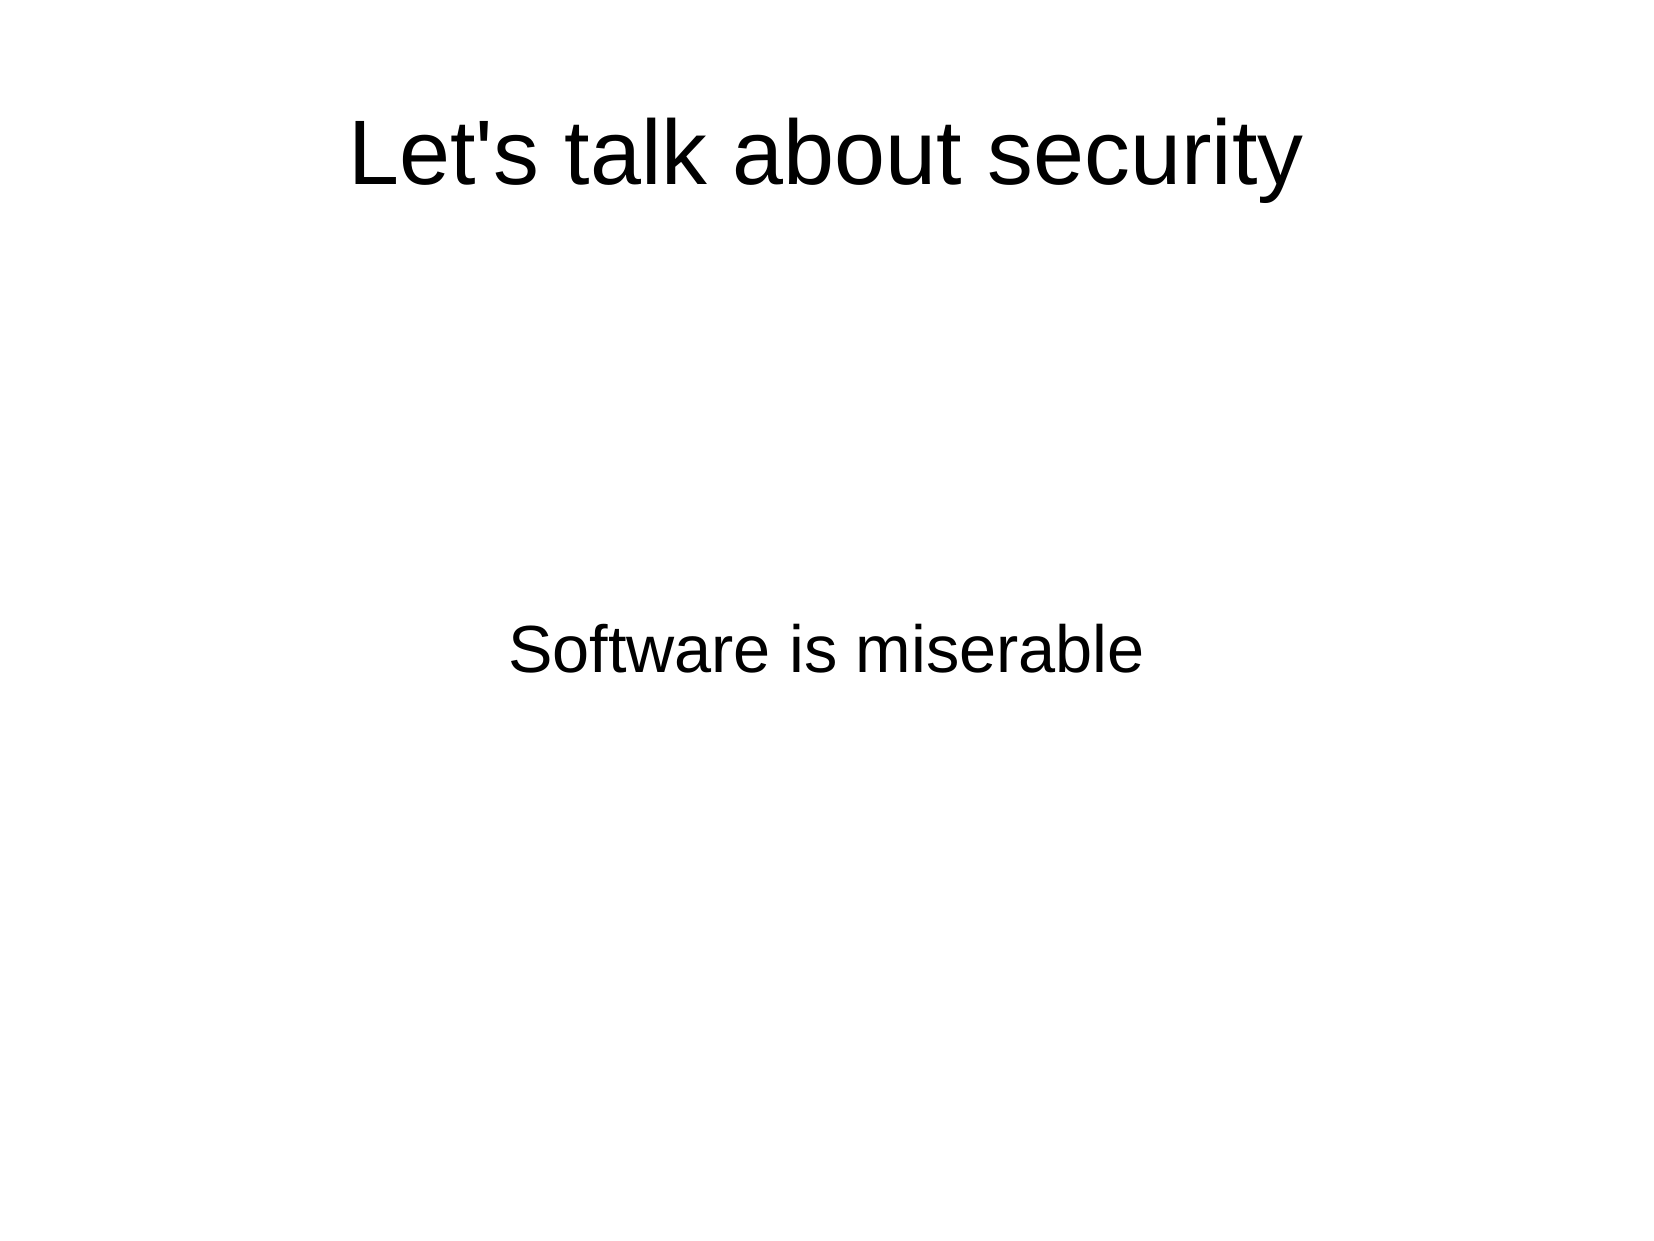

# Let's talk about security
Software is miserable